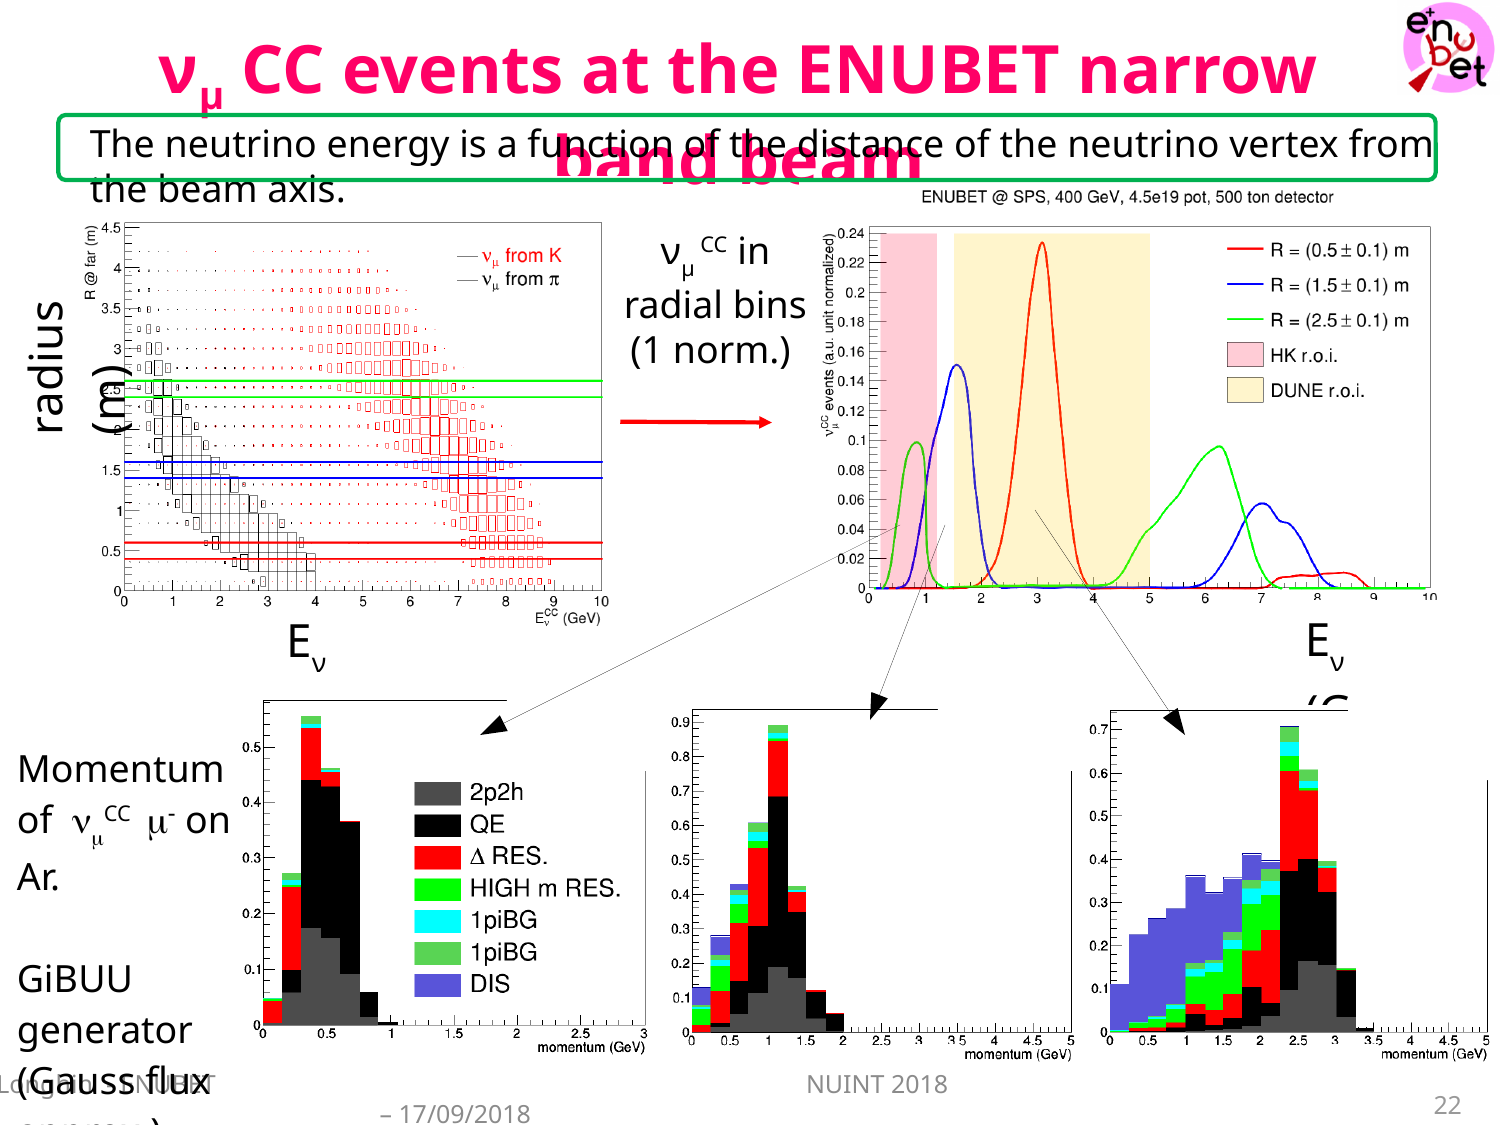

νμ CC events at the ENUBET narrow band beam
The neutrino energy is a function of the distance of the neutrino vertex from the beam axis.
νμ CC in radial bins (1 norm.)
radius (m)
Eν (GeV)
Eν (GeV)
Momentum of nmCC m- on Ar.
GiBUU generator (Gauss flux approx.)